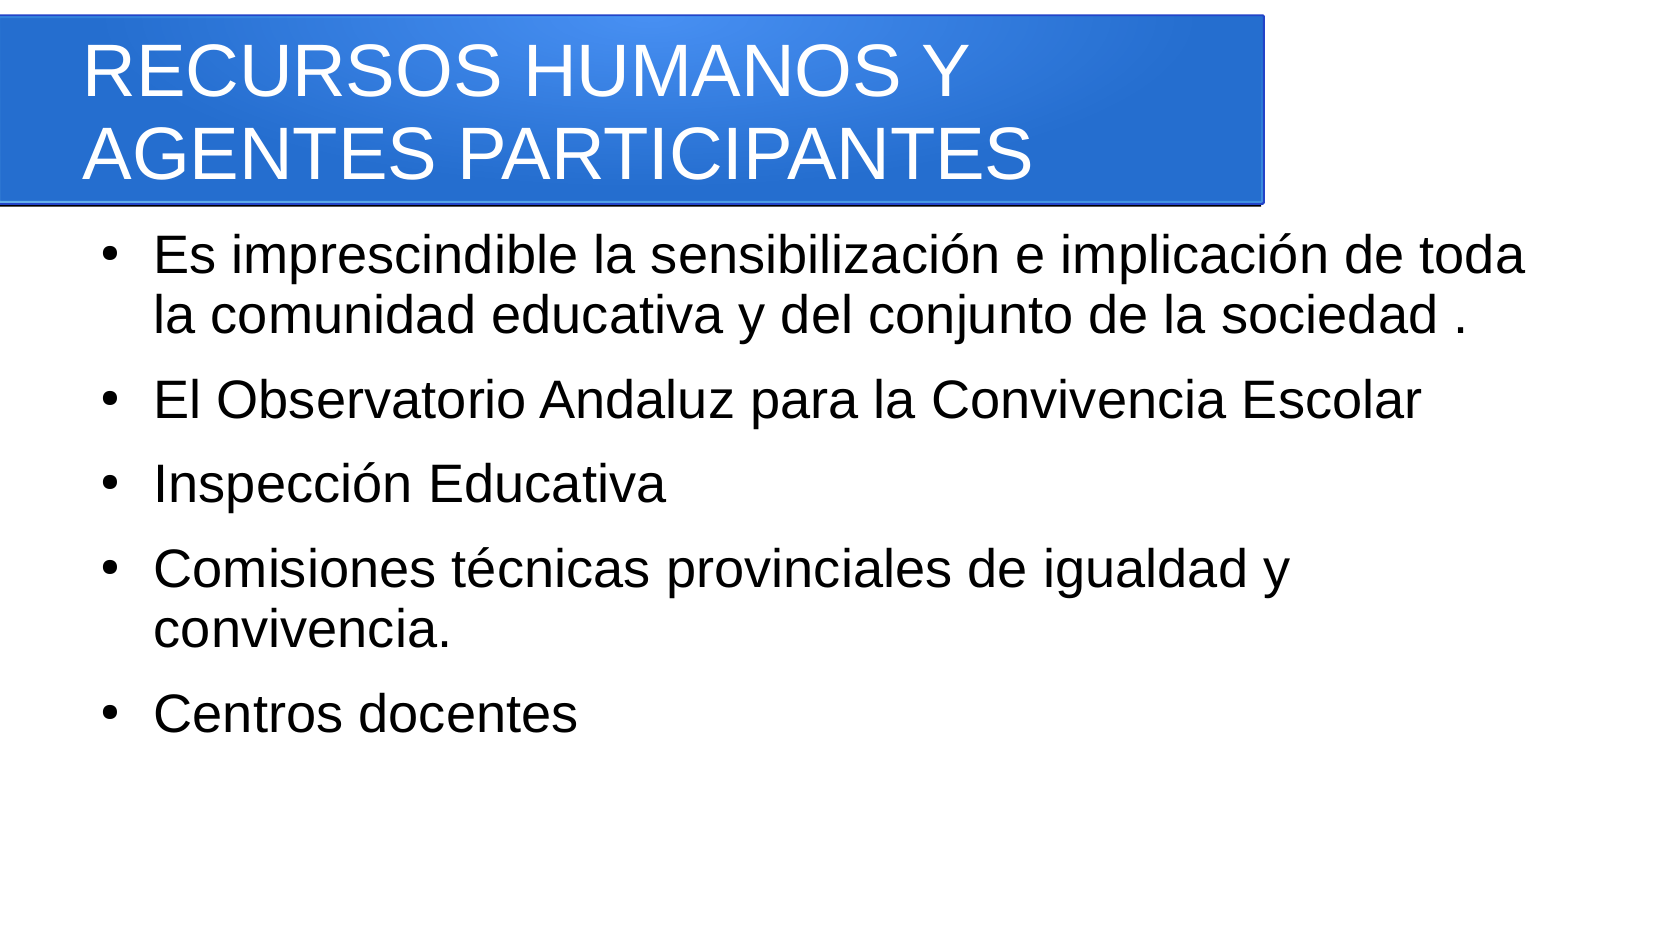

# RECURSOS HUMANOS Y AGENTES PARTICIPANTES
Es imprescindible la sensibilización e implicación de toda la comunidad educativa y del conjunto de la sociedad .
El Observatorio Andaluz para la Convivencia Escolar
Inspección Educativa
Comisiones técnicas provinciales de igualdad y convivencia.
Centros docentes